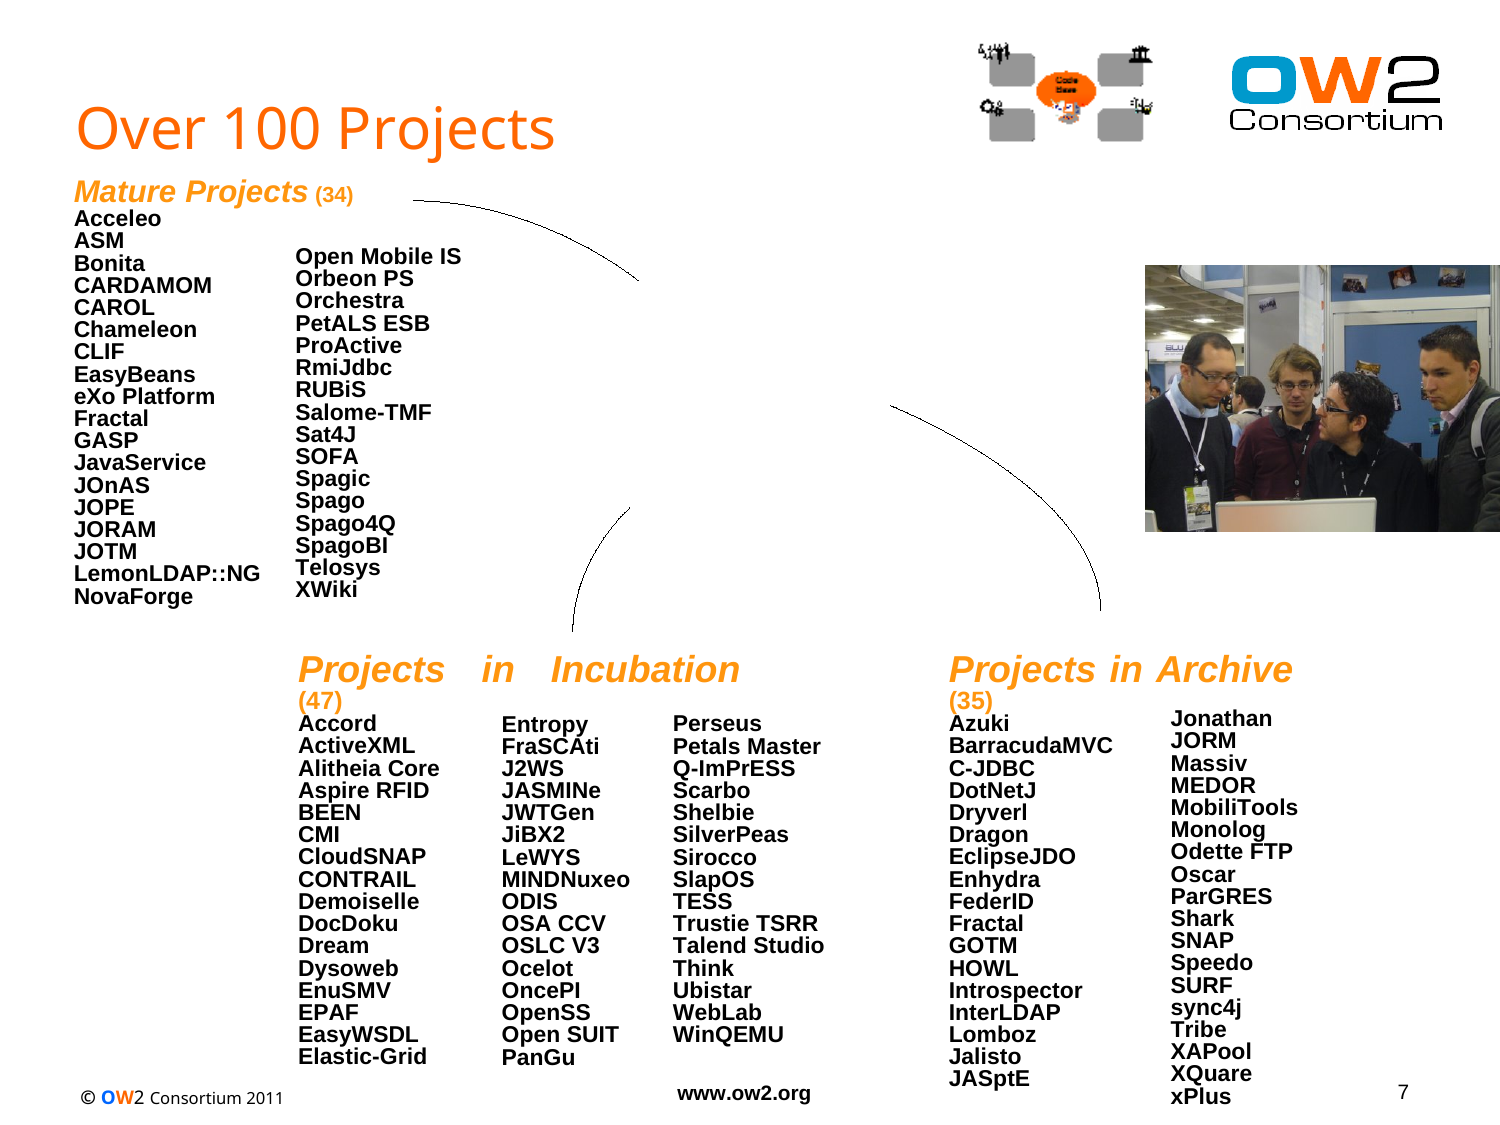

# Over 100 Projects
Mature Projects (34)
Acceleo
ASM
Bonita
CARDAMOM
CAROL
Chameleon
CLIF
EasyBeans
eXo Platform
Fractal
GASP
JavaService
JOnAS
JOPE
JORAM
JOTM
LemonLDAP::NG
NovaForge
Open Mobile IS
Orbeon PS
Orchestra
PetALS ESB
ProActive
RmiJdbc
RUBiS
Salome-TMF
Sat4J
SOFA
Spagic
Spago
Spago4Q
SpagoBI
Telosys
XWiki
Projects in Incubation (47)
Accord
ActiveXML
Alitheia Core
Aspire RFID
BEEN
CMI
CloudSNAP
CONTRAIL
Demoiselle
DocDoku
Dream
Dysoweb
EnuSMV
EPAF
EasyWSDL
Elastic-Grid
Perseus
Petals Master
Q-ImPrESS
Scarbo
Shelbie
SilverPeas
Sirocco
SlapOS
TESS
Trustie TSRR
Talend Studio
Think
Ubistar
WebLab
WinQEMU
Entropy
FraSCAti
J2WS
JASMINe
JWTGen
JiBX2
LeWYS
MINDNuxeo
ODIS
OSA CCV
OSLC V3
Ocelot
OncePI
OpenSS
Open SUIT
PanGu
Projects in Archive
(35)
Azuki
BarracudaMVC
C-JDBC
DotNetJ
Dryverl
Dragon
EclipseJDO
Enhydra
FederID
Fractal
GOTM
HOWL
Introspector
InterLDAP
Lomboz
Jalisto
JASptE
Jonathan
JORM
Massiv
MEDOR
MobiliTools
Monolog
Odette FTP
Oscar
ParGRES
Shark
SNAP
Speedo
SURF
sync4j
Tribe
XAPool
XQuare
xPlus
7